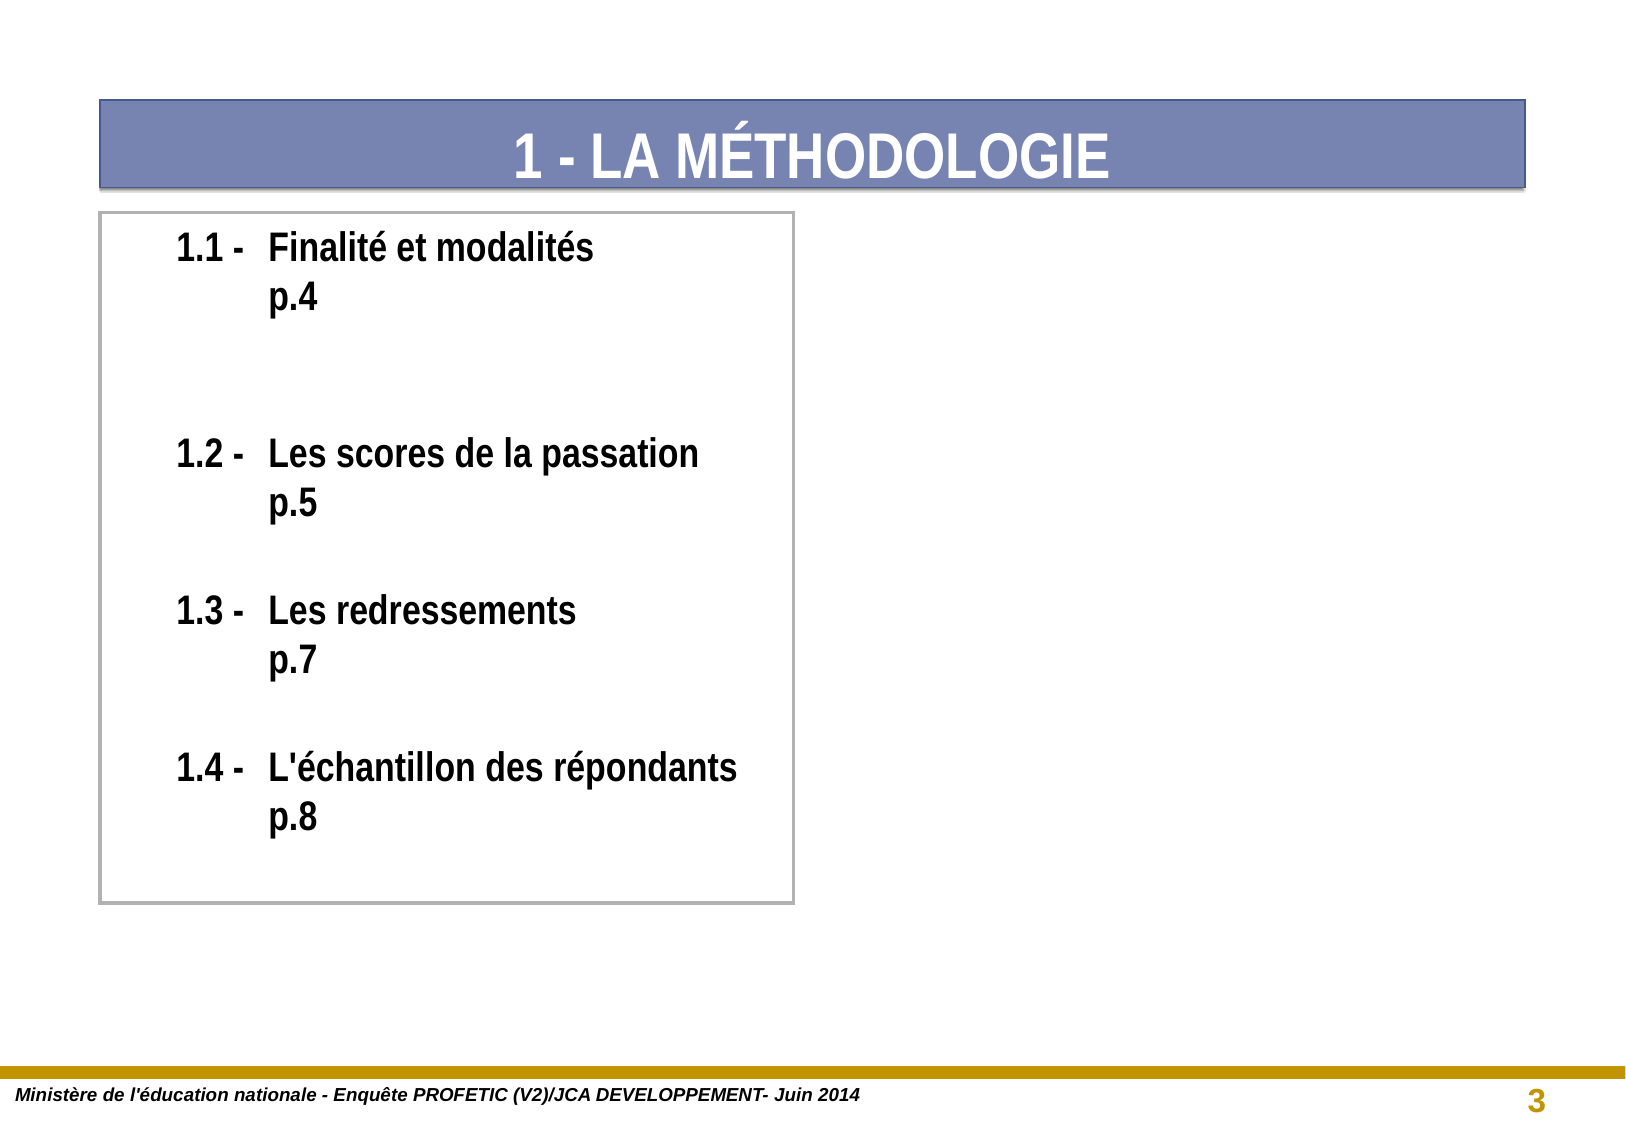

# 1 - La méthodologie
1.1 -	Finalité et modalités	p.4
1.2 -	Les scores de la passation	p.5
1.3 -	Les redressements	p.7
1.4 -	L'échantillon des répondants	p.8
2
Ministère de l'éducation nationale - Enquête PROFETIC (V2)/JCA DEVELOPPEMENT- Juin 2014